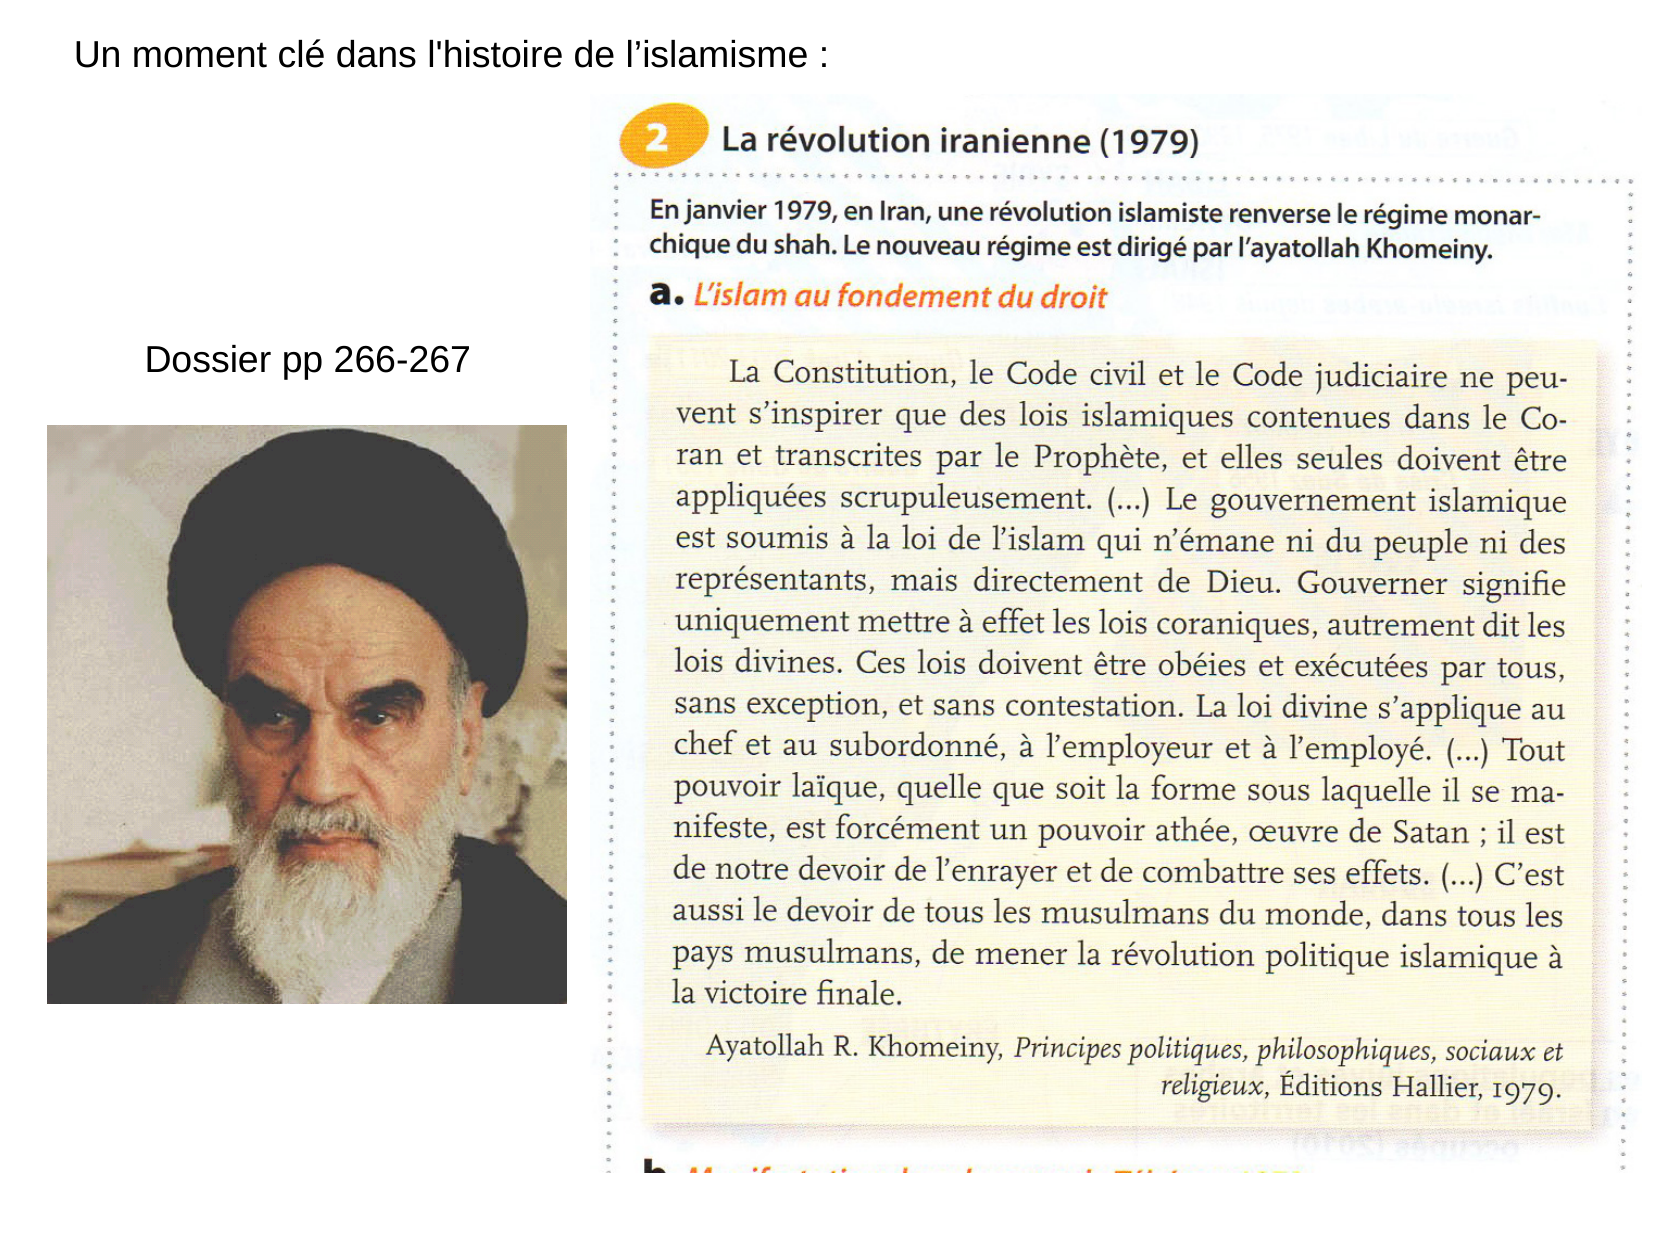

Un moment clé dans l'histoire de l’islamisme :
Dossier pp 266-267
L'Ayatollah Khomeyni
Voir doc 2 et 3 p 266 = l'Iran est à partir
De 1979 une république islamiste, « le
Gouvernement... est soumis à la loi de l'Islam
(qui émane directement) de Dieu »
C'est une Théocratie